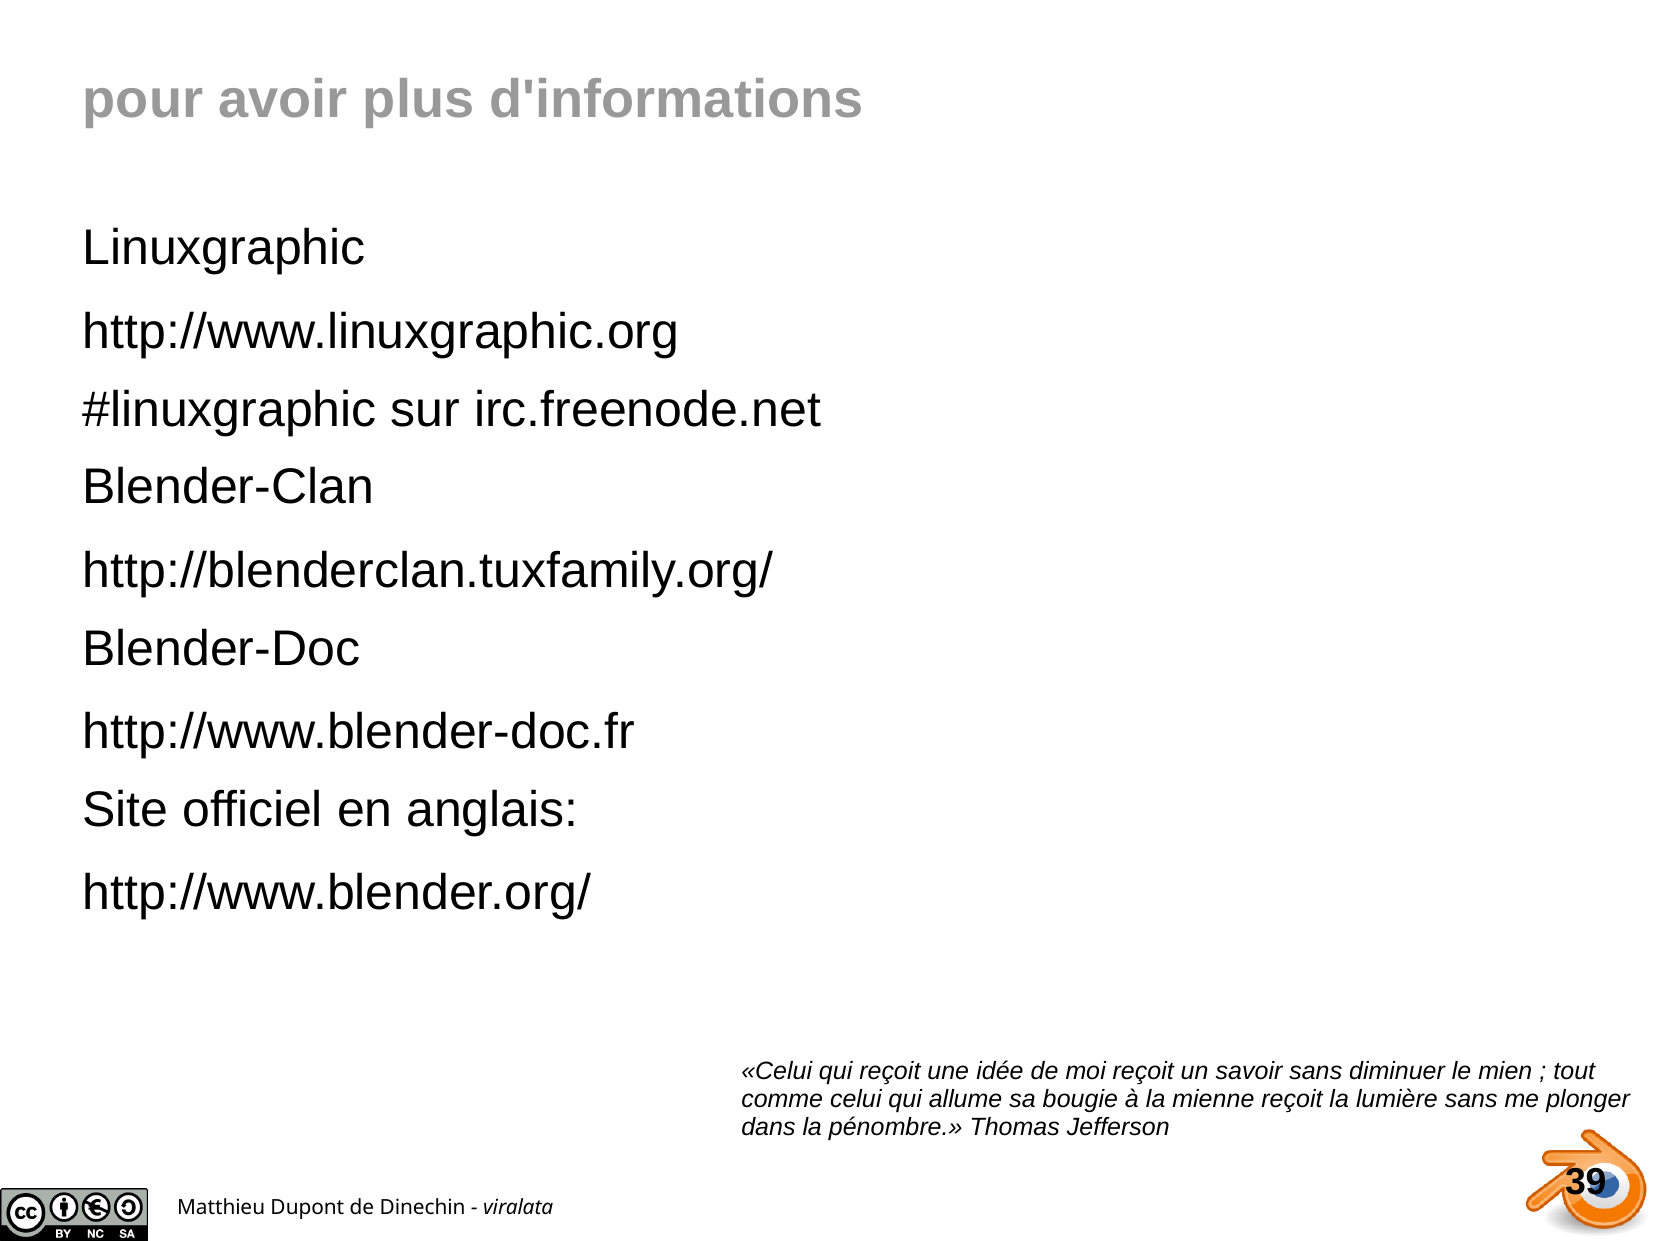

# pour avoir plus d'informations
Linuxgraphic
http://www.linuxgraphic.org
#linuxgraphic sur irc.freenode.net
Blender-Clan
http://blenderclan.tuxfamily.org/
Blender-Doc
http://www.blender-doc.fr
Site officiel en anglais:
http://www.blender.org/
«Celui qui reçoit une idée de moi reçoit un savoir sans diminuer le mien ; tout
comme celui qui allume sa bougie à la mienne reçoit la lumière sans me plonger
dans la pénombre.» Thomas Jefferson
39
Cours Blender Mars 2010